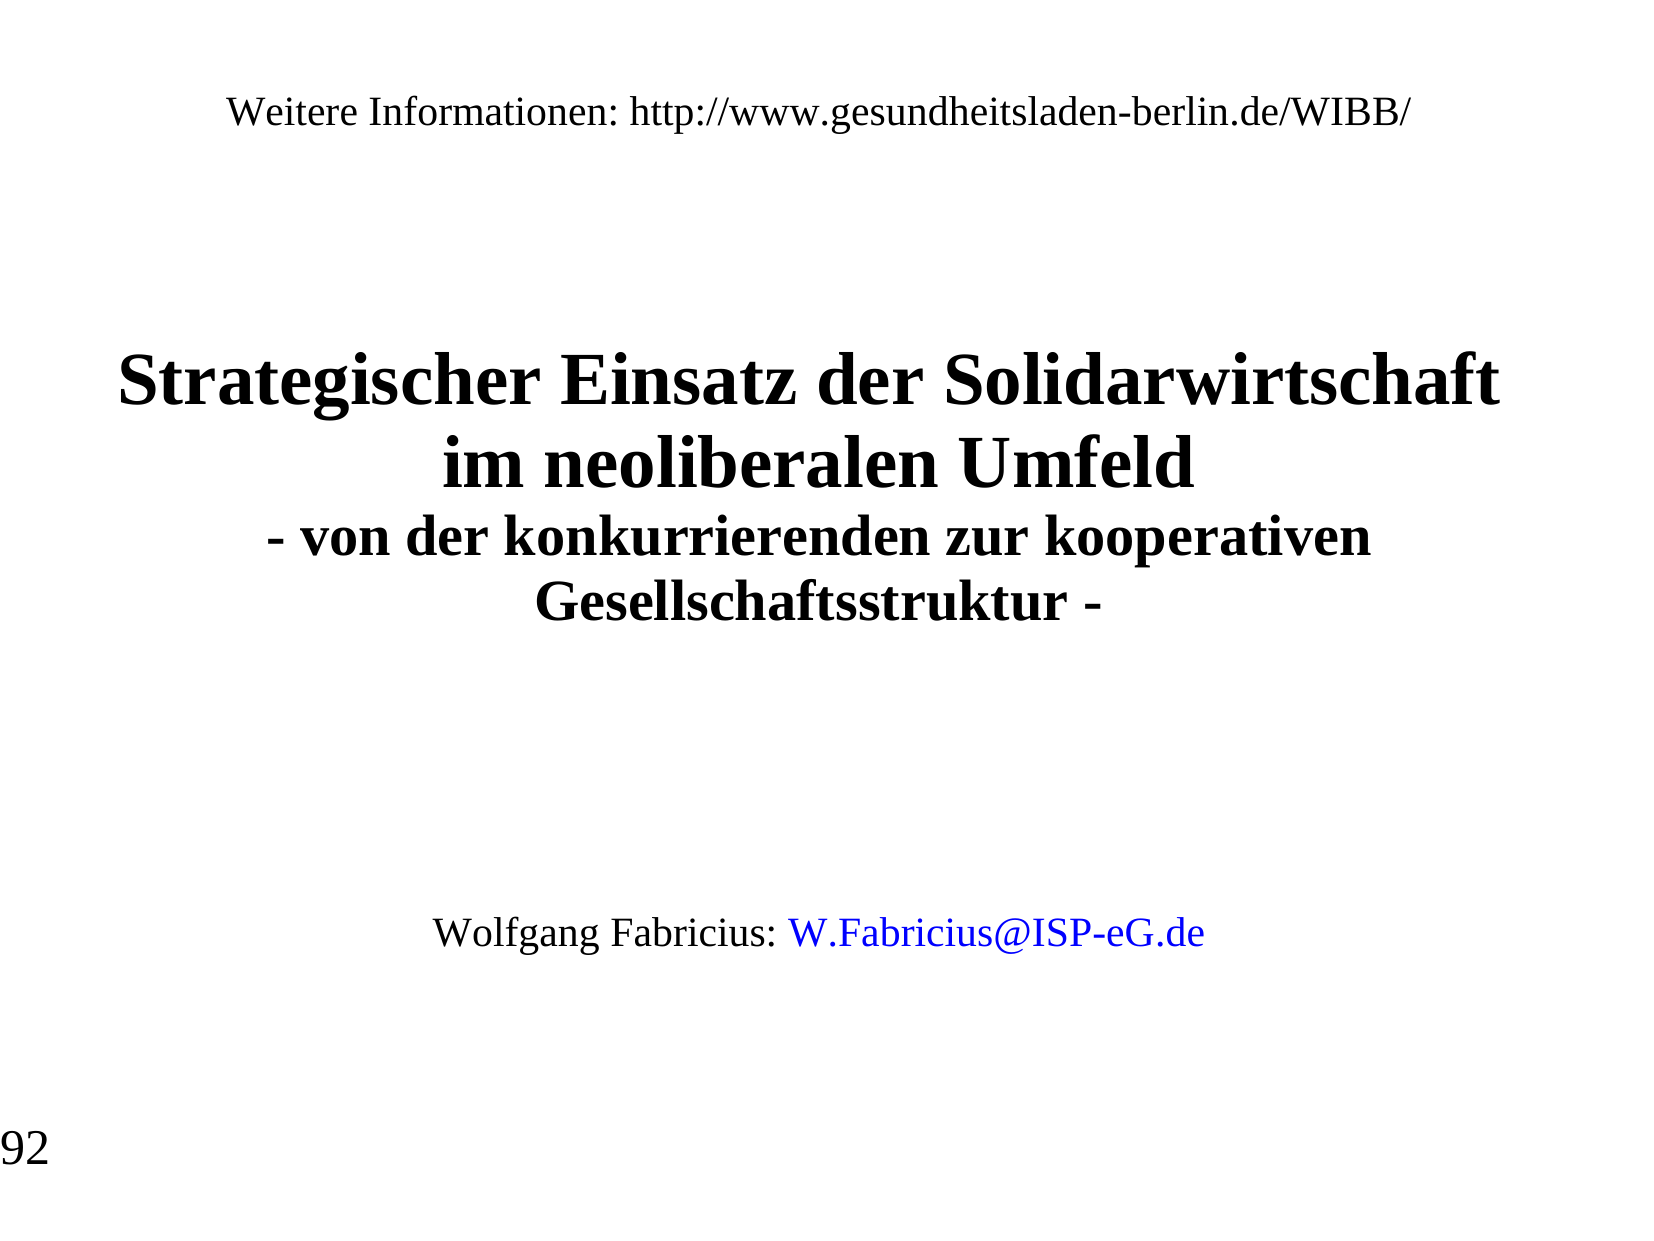

Weitere Informationen: http://www.gesundheitsladen-berlin.de/WIBB/
Strategischer Einsatz der Solidarwirtschaft
im neoliberalen Umfeld
- von der konkurrierenden zur kooperativen
Gesellschaftsstruktur -
Wolfgang Fabricius: W.Fabricius@ISP-eG.de